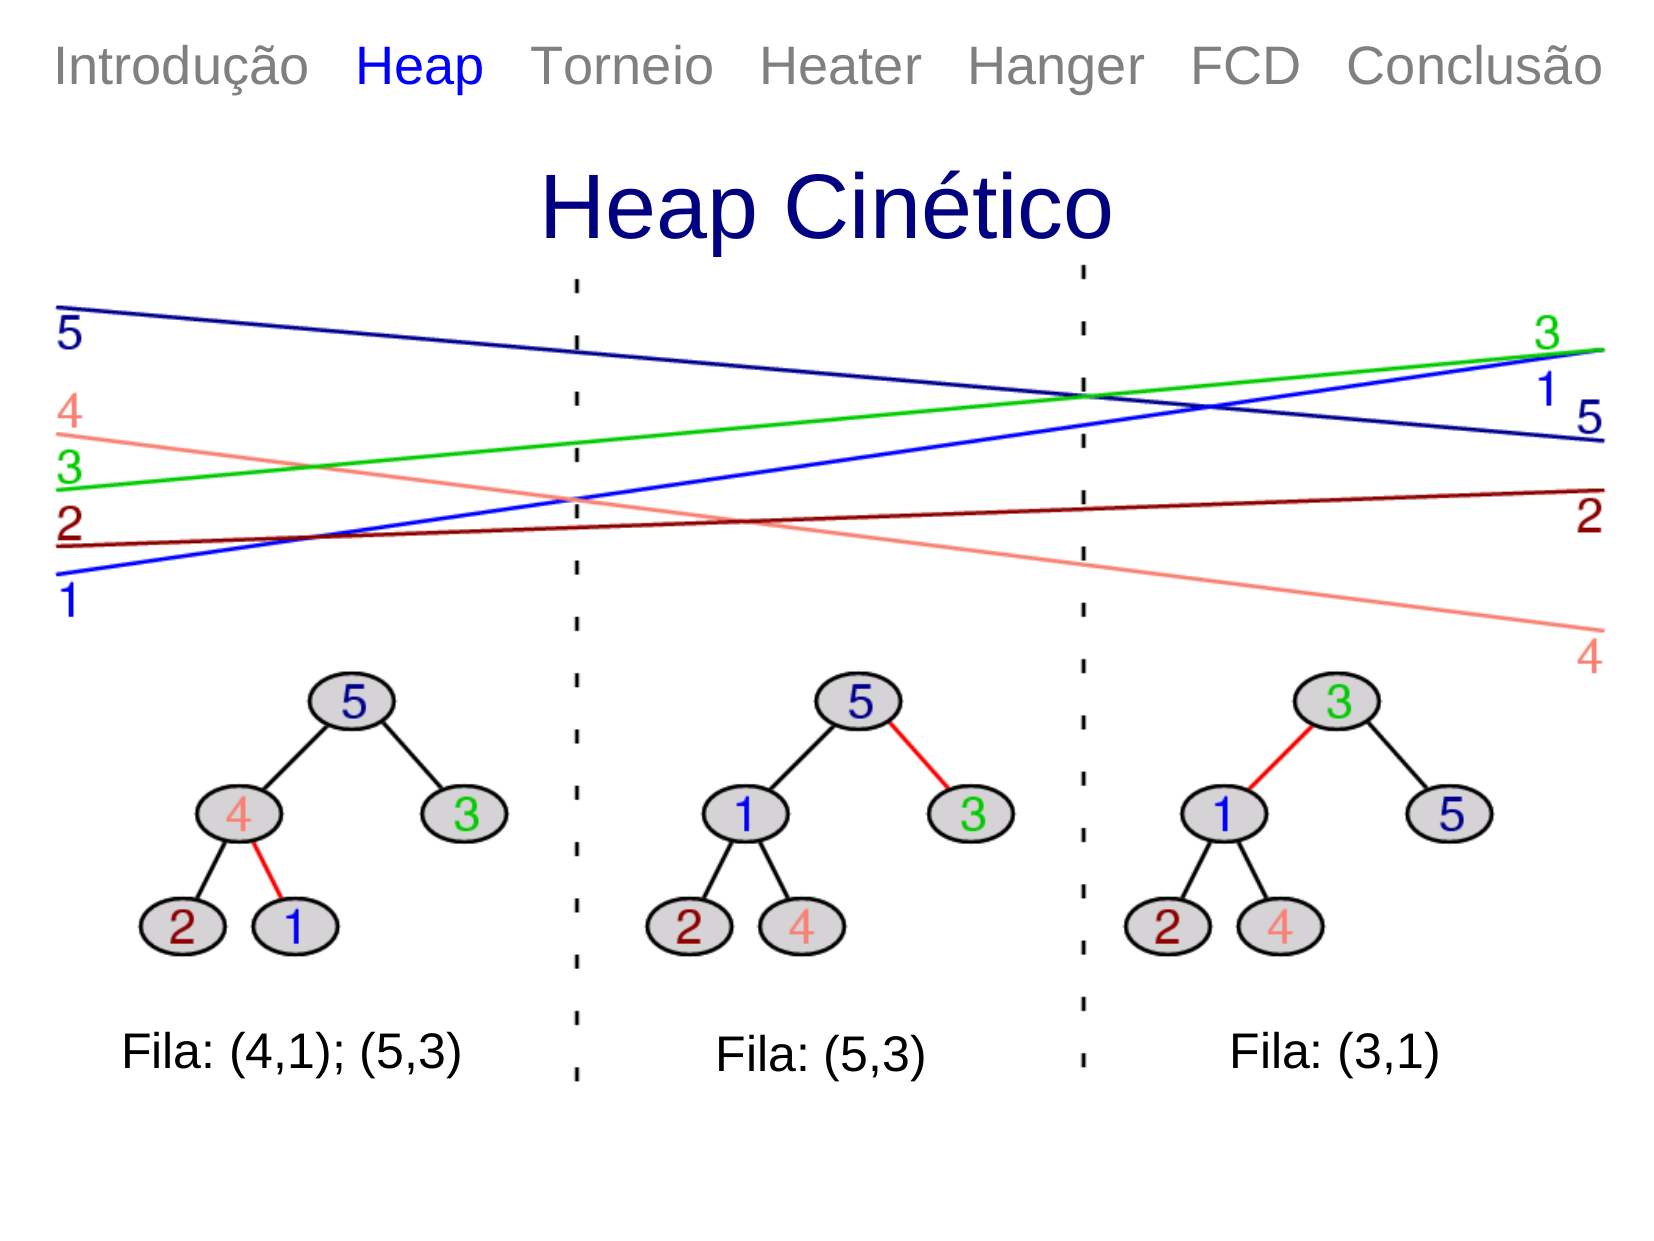

Introdução Heap Torneio Heater Hanger FCD Conclusão
# Heap Cinético
Fila: (4,1); (5,3)
Fila: (3,1)
Fila: (5,3)